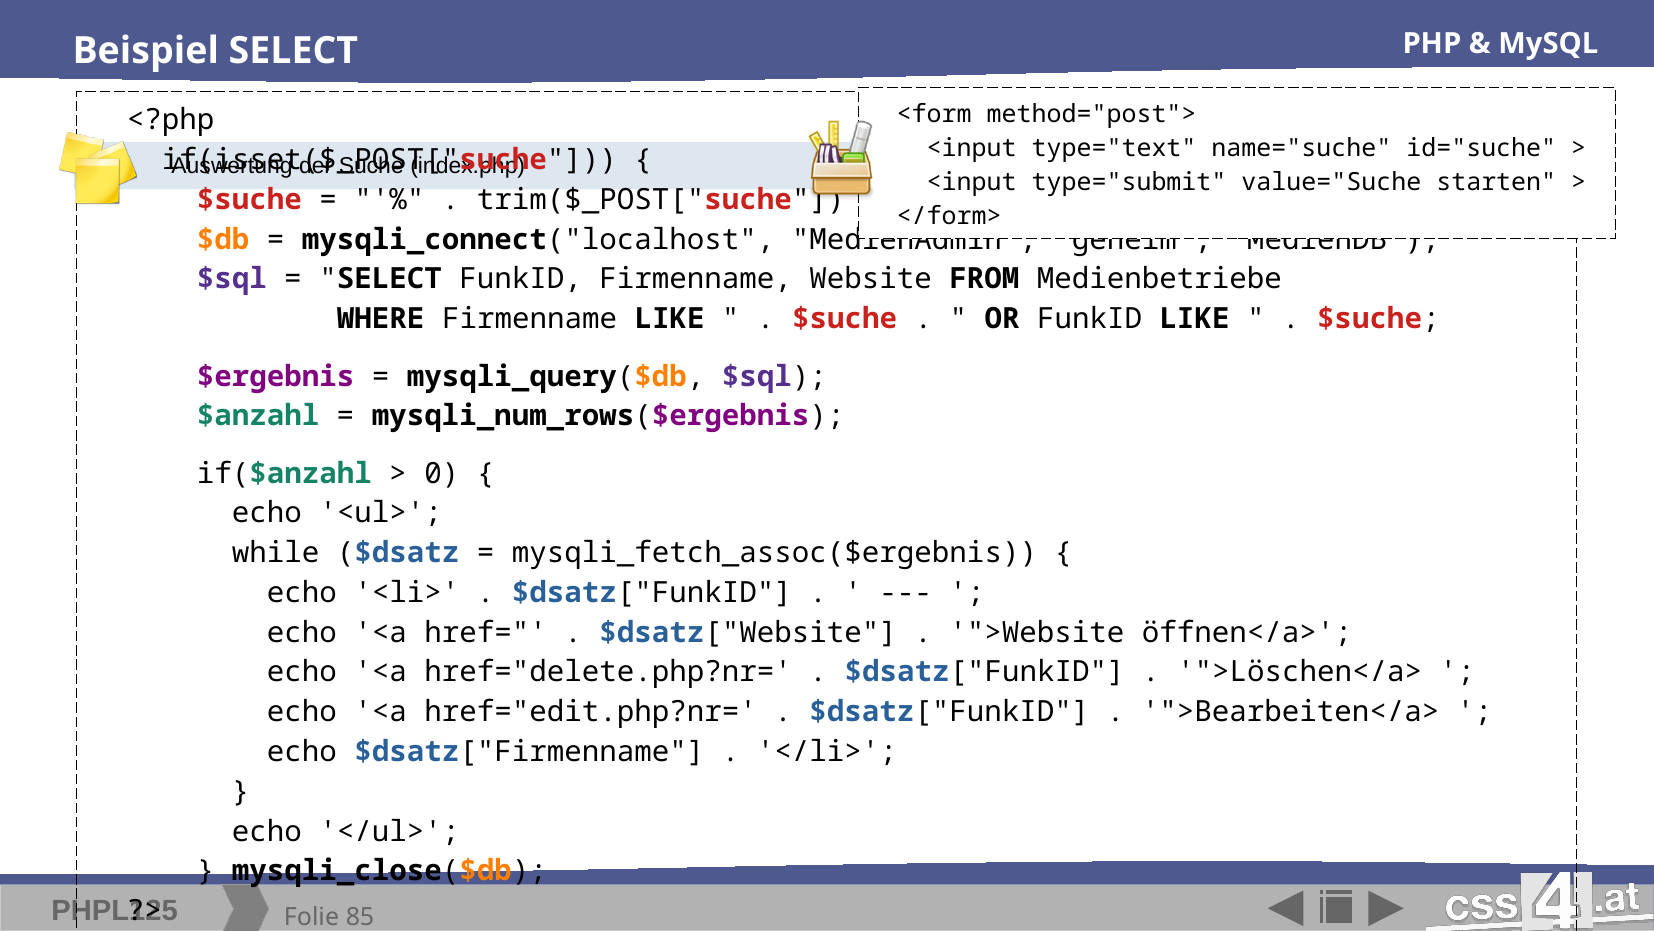

PHP & MySQL
Beispiel SELECT
<form method="post">
 <input type="text" name="suche" id="suche" >
 <input type="submit" value="Suche starten" >
</form>
<?php
 if(isset($_POST["suche"])) {
 $suche = "'%" . trim($_POST["suche"]) . "%'";
 $db = mysqli_connect("localhost", "MedienAdmin", "geheim", "MedienDB");
 $sql = "SELECT FunkID, Firmenname, Website FROM Medienbetriebe
 WHERE Firmenname LIKE " . $suche . " OR FunkID LIKE " . $suche;
 $ergebnis = mysqli_query($db, $sql);
 $anzahl = mysqli_num_rows($ergebnis);
 if($anzahl > 0) {
 echo '<ul>';
 while ($dsatz = mysqli_fetch_assoc($ergebnis)) {
 echo '<li>' . $dsatz["FunkID"] . ' --- ';
 echo '<a href="' . $dsatz["Website"] . '">Website öffnen</a>';
 echo '<a href="delete.php?nr=' . $dsatz["FunkID"] . '">Löschen</a> ';
 echo '<a href="edit.php?nr=' . $dsatz["FunkID"] . '">Bearbeiten</a> ';
 echo $dsatz["Firmenname"] . '</li>';
 }
 echo '</ul>';
 } mysqli_close($db);
?>
Auswertung der Suche (index.php)
PHPL125
Folie